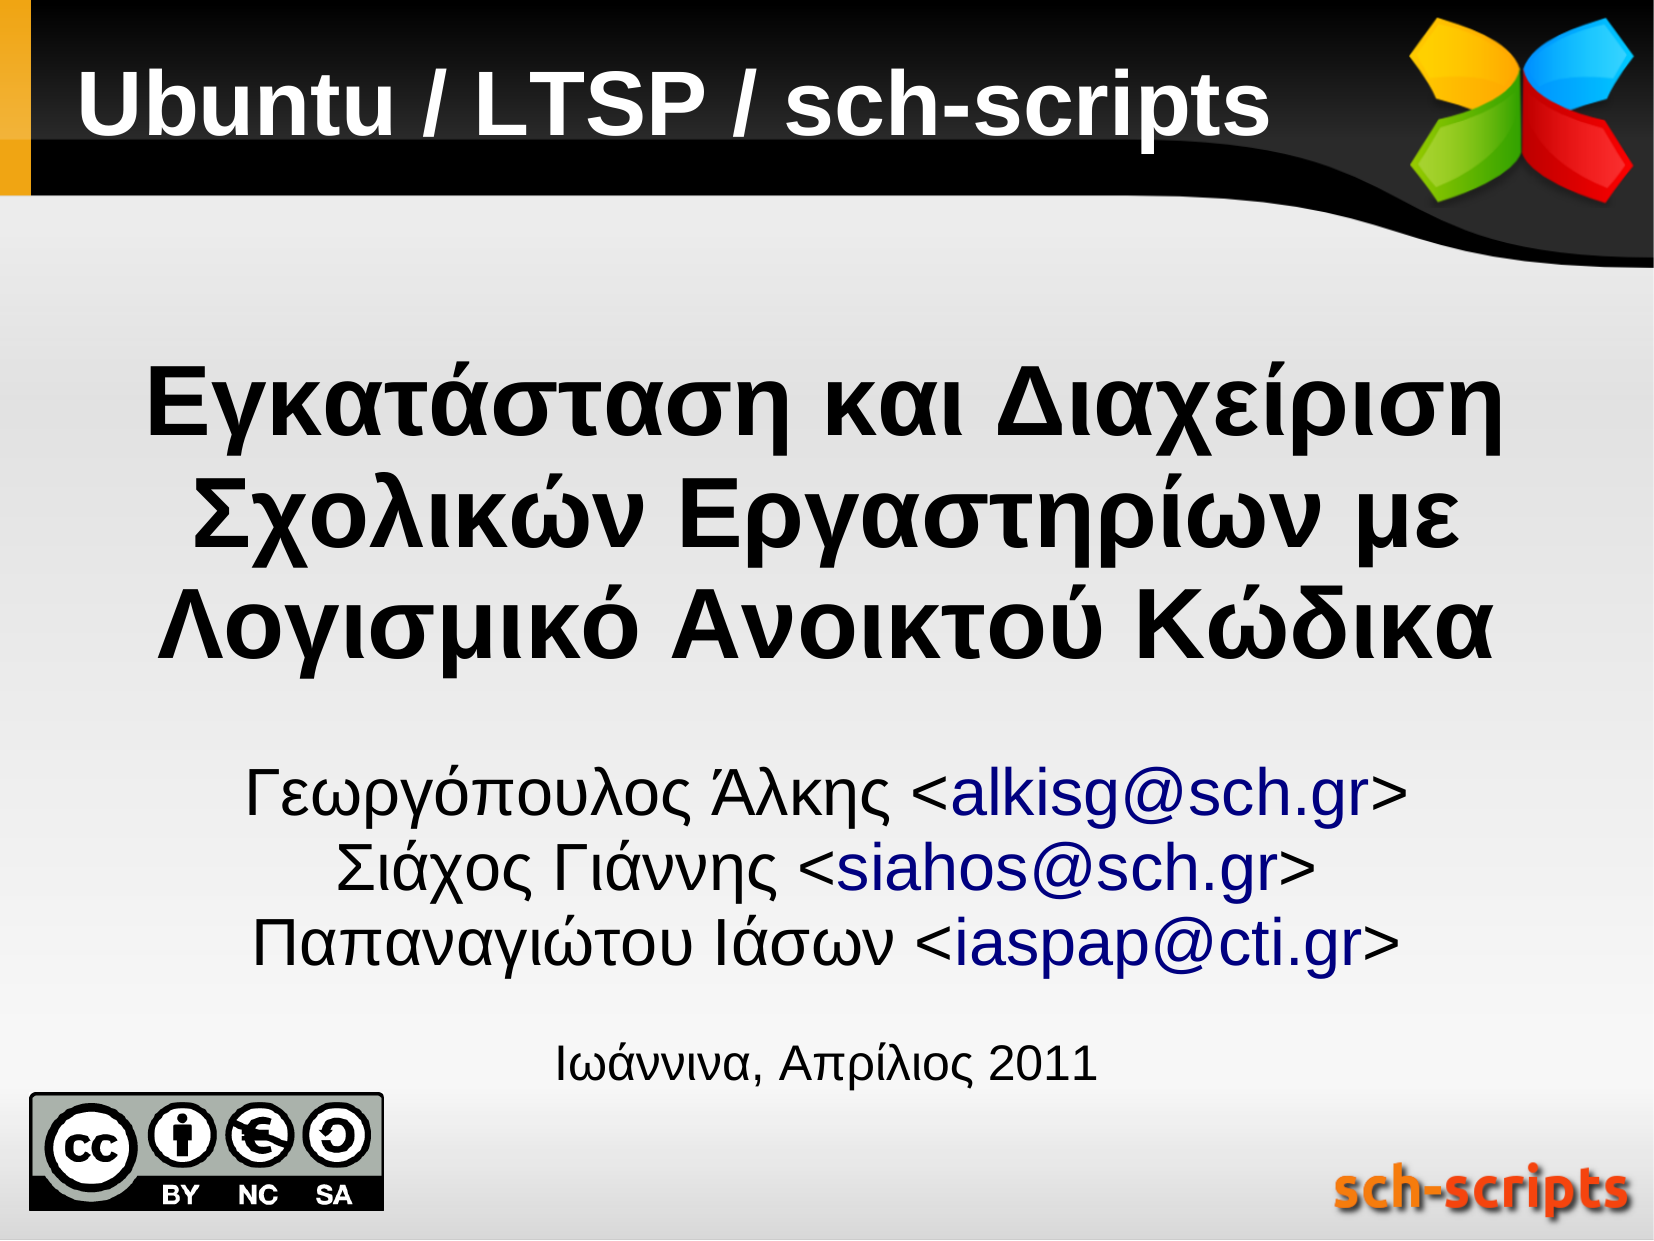

# Ubuntu / LTSP / sch-scripts
Εγκατάσταση και Διαχείριση Σχολικών Εργαστηρίων με Λογισμικό Ανοικτού Κώδικα
Γεωργόπουλος Άλκης <alkisg@sch.gr>
Σιάχος Γιάννης <siahos@sch.gr>
Παπαναγιώτου Ιάσων <iaspap@cti.gr>
Ιωάννινα, Απρίλιος 2011